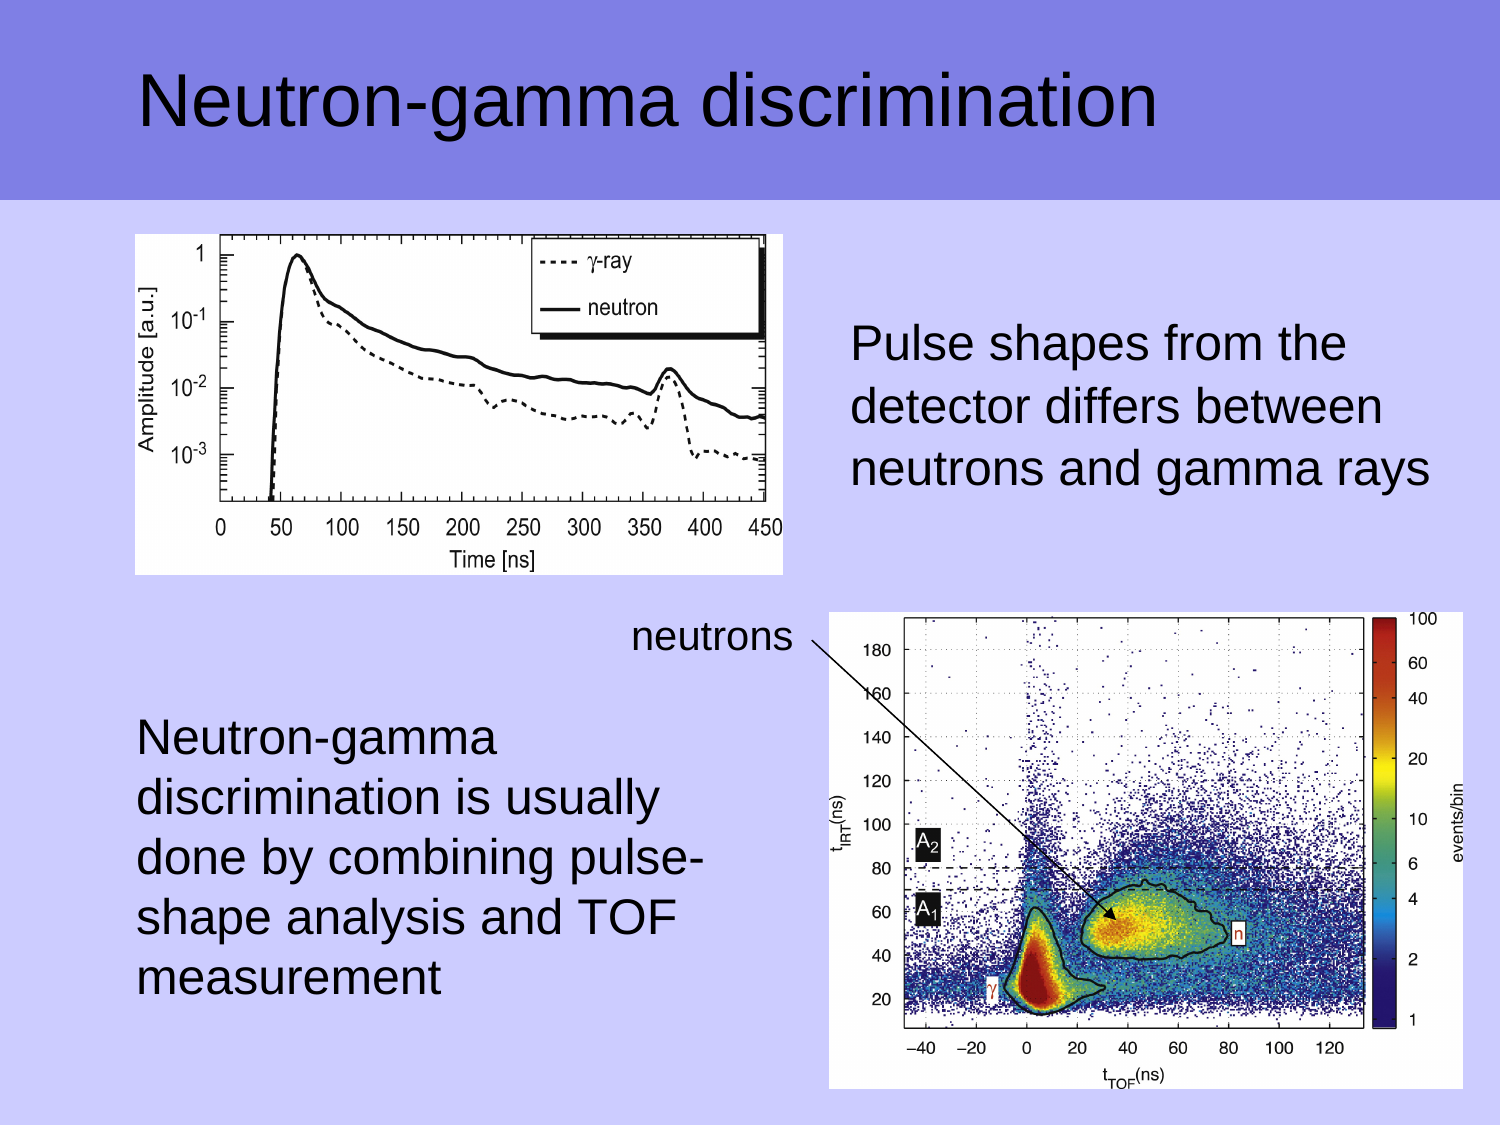

# Neutron-gamma discrimination
Pulse shapes from the detector differs between neutrons and gamma rays
neutrons
Neutron-gamma discrimination is usually done by combining pulse-shape analysis and TOF measurement